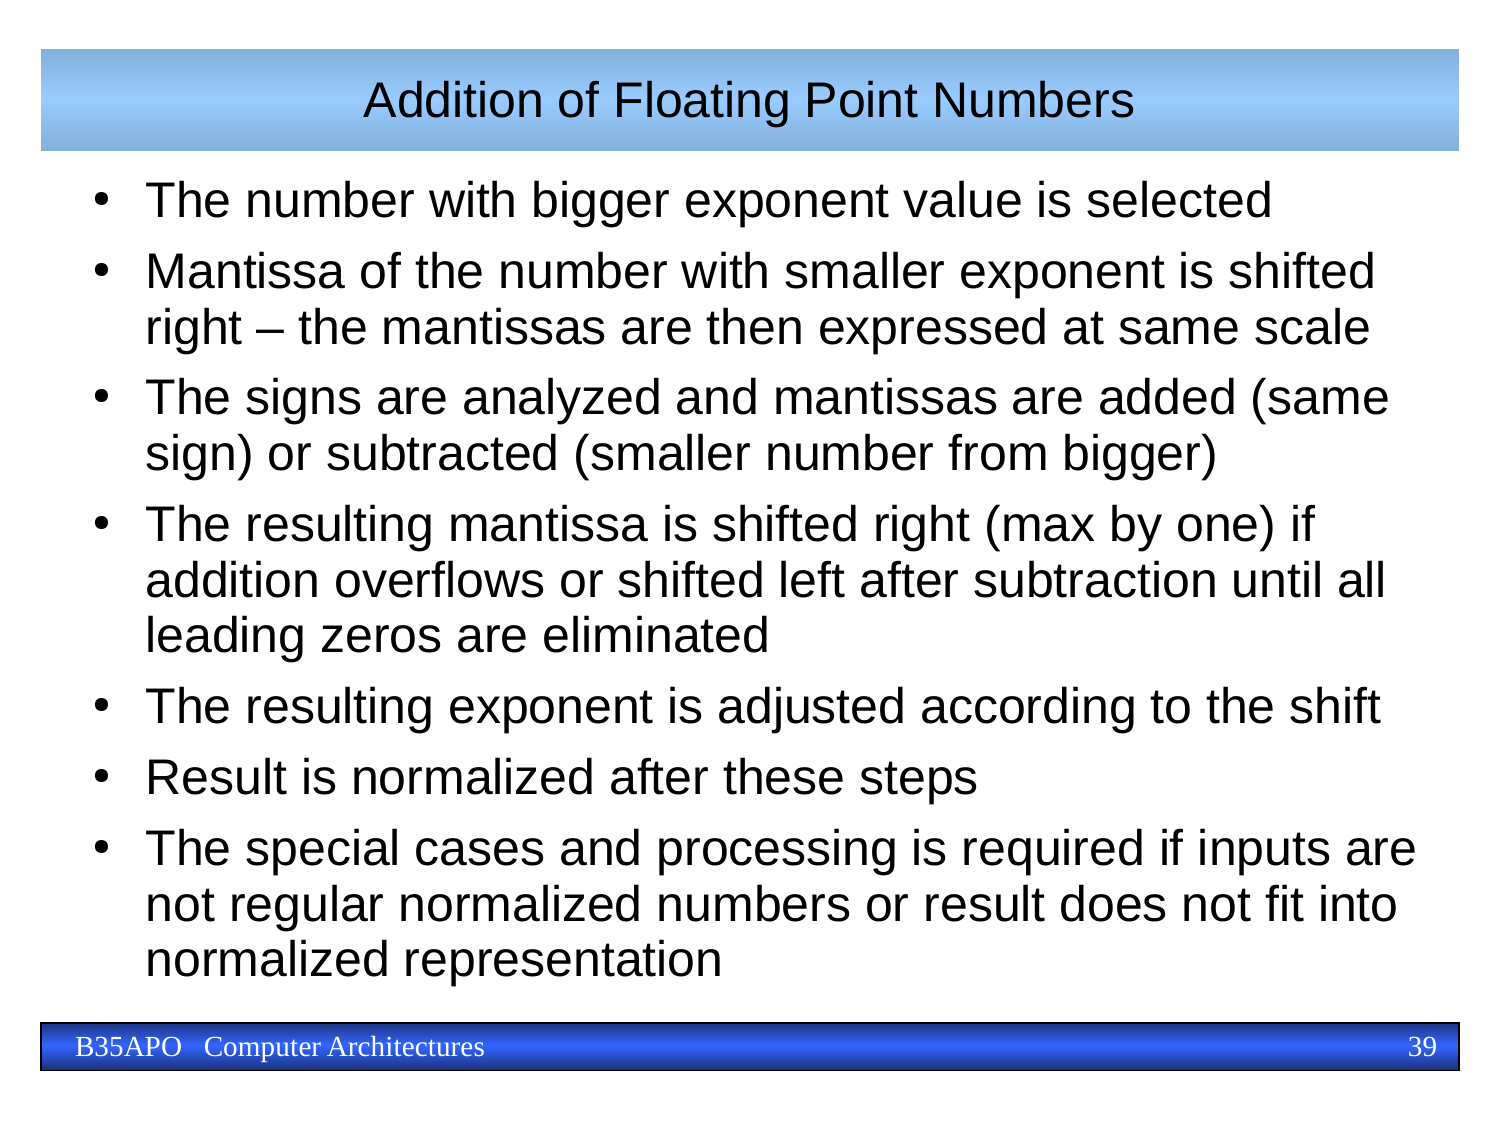

# Addition of Floating Point Numbers
The number with bigger exponent value is selected
Mantissa of the number with smaller exponent is shifted right – the mantissas are then expressed at same scale
The signs are analyzed and mantissas are added (same sign) or subtracted (smaller number from bigger)
The resulting mantissa is shifted right (max by one) if addition overflows or shifted left after subtraction until all leading zeros are eliminated
The resulting exponent is adjusted according to the shift
Result is normalized after these steps
The special cases and processing is required if inputs are not regular normalized numbers or result does not fit into normalized representation
B35APO Computer Architectures
39